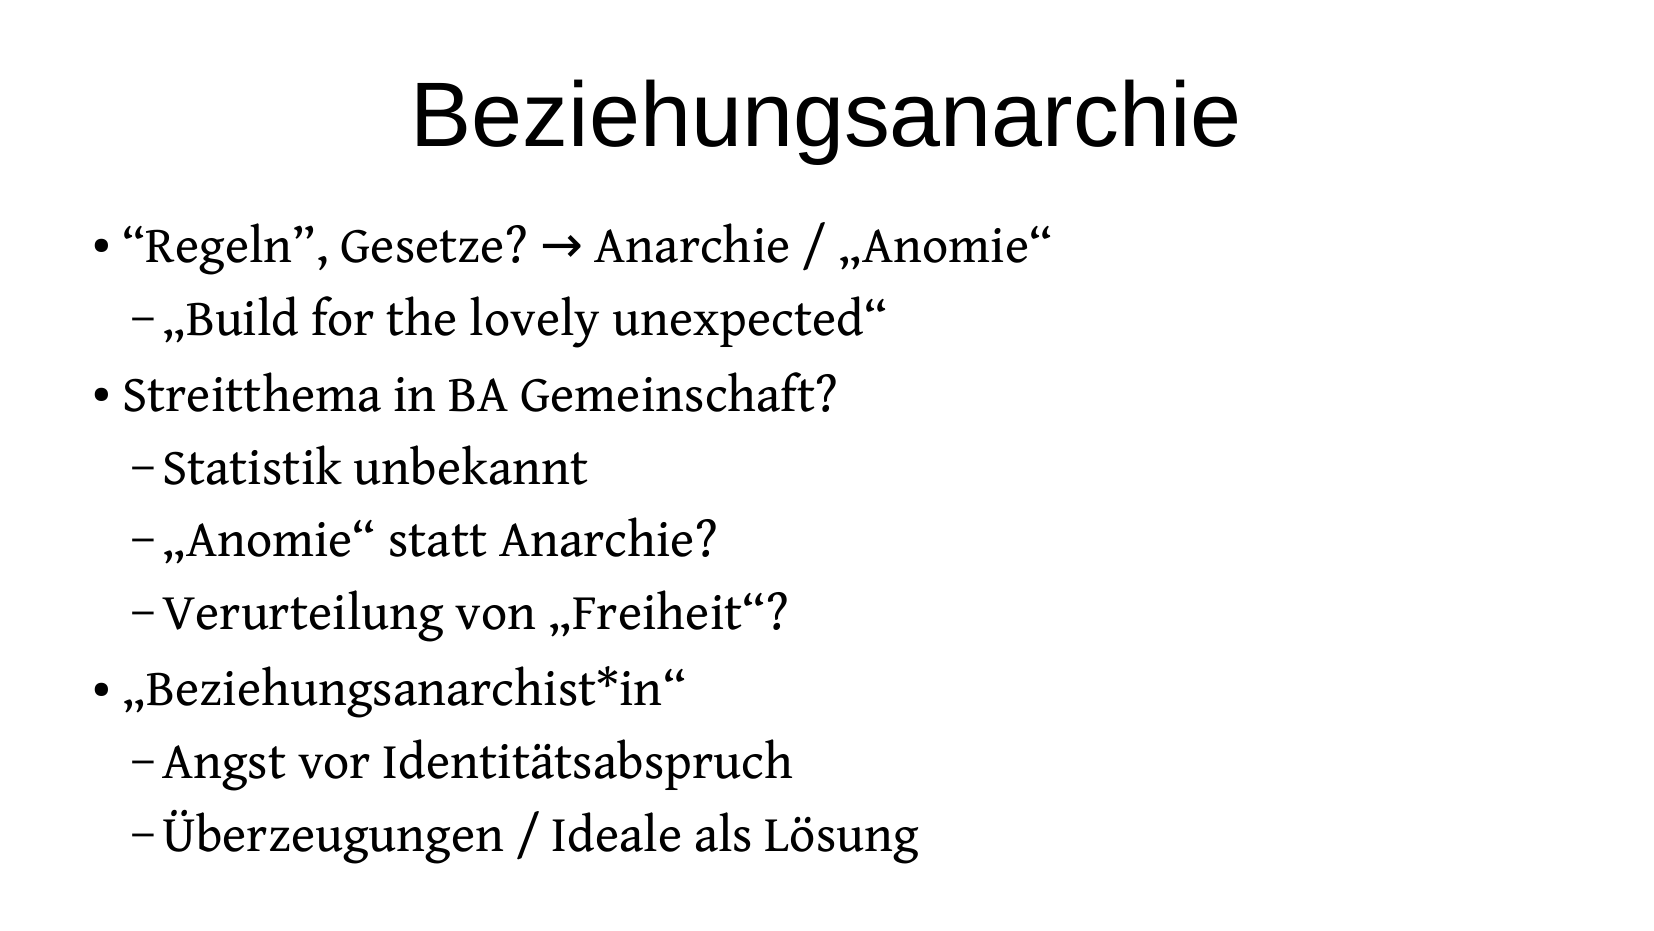

# Beziehungsanarchie
“Regeln”, Gesetze? → Anarchie / „Anomie“
„Build for the lovely unexpected“
Streitthema in BA Gemeinschaft?
Statistik unbekannt
„Anomie“ statt Anarchie?
Verurteilung von „Freiheit“?
„Beziehungsanarchist*in“
Angst vor Identitätsabspruch
Überzeugungen / Ideale als Lösung